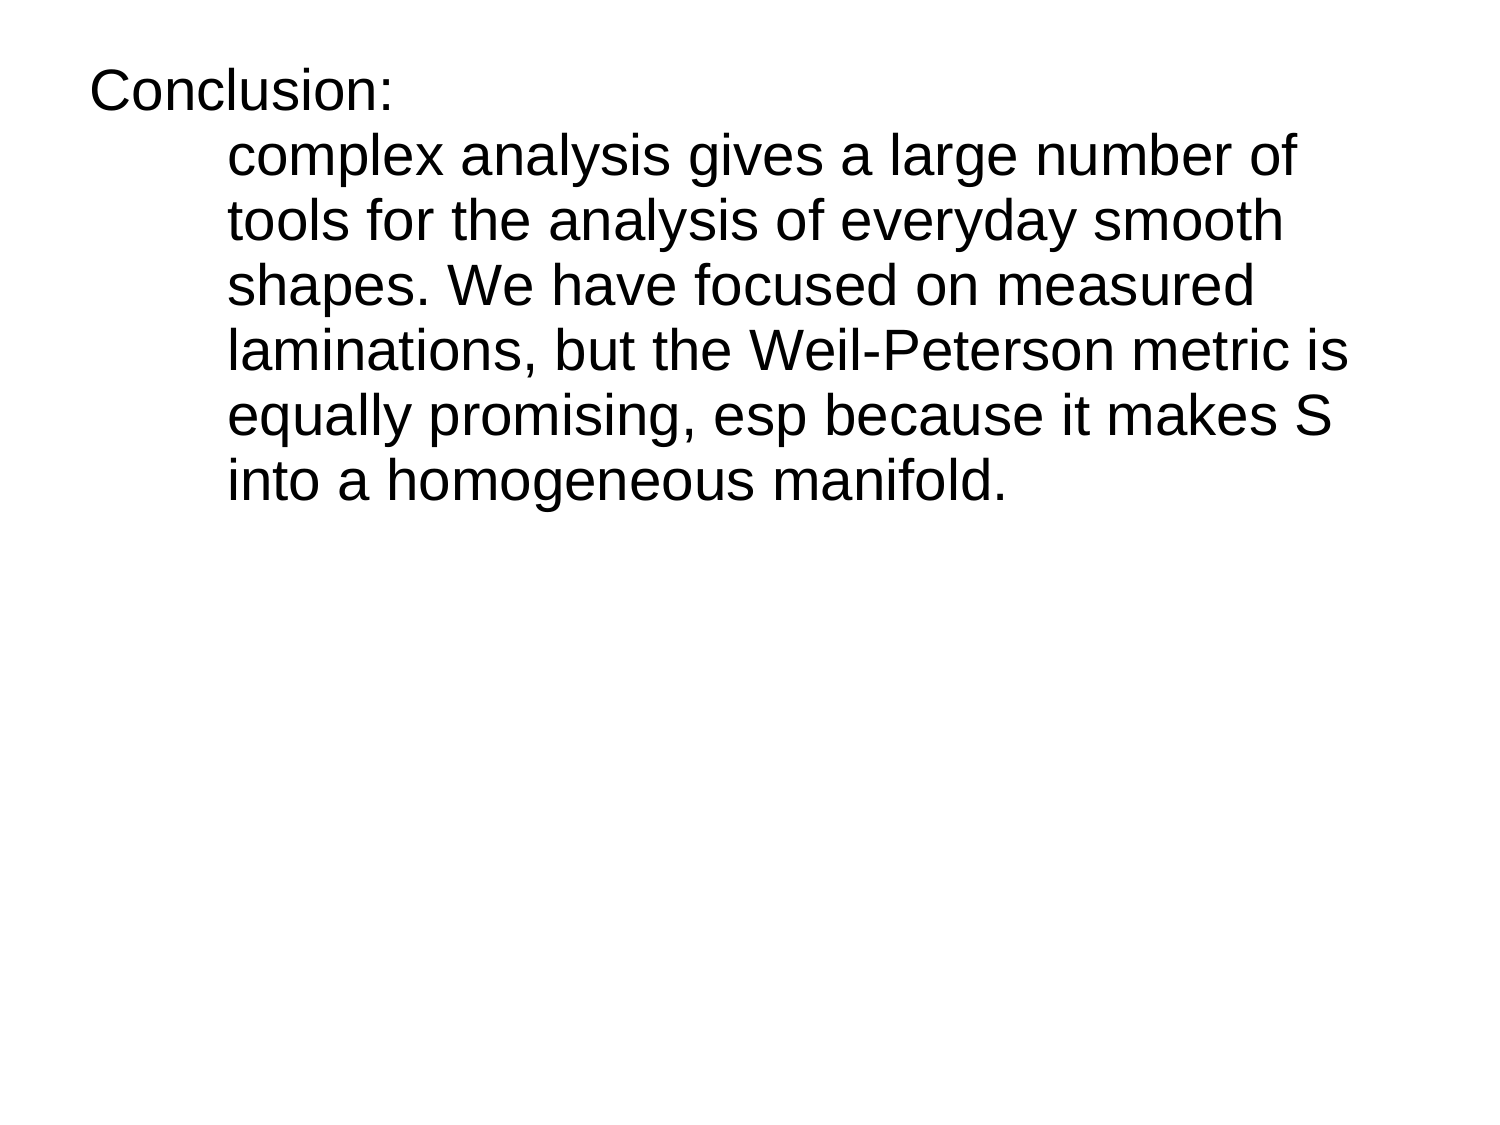

# Conclusion: complex analysis gives a large number of tools for the analysis of everyday smooth shapes. We have focused on measured laminations, but the Weil-Peterson metric is equally promising, esp because it makes S into a homogeneous manifold.